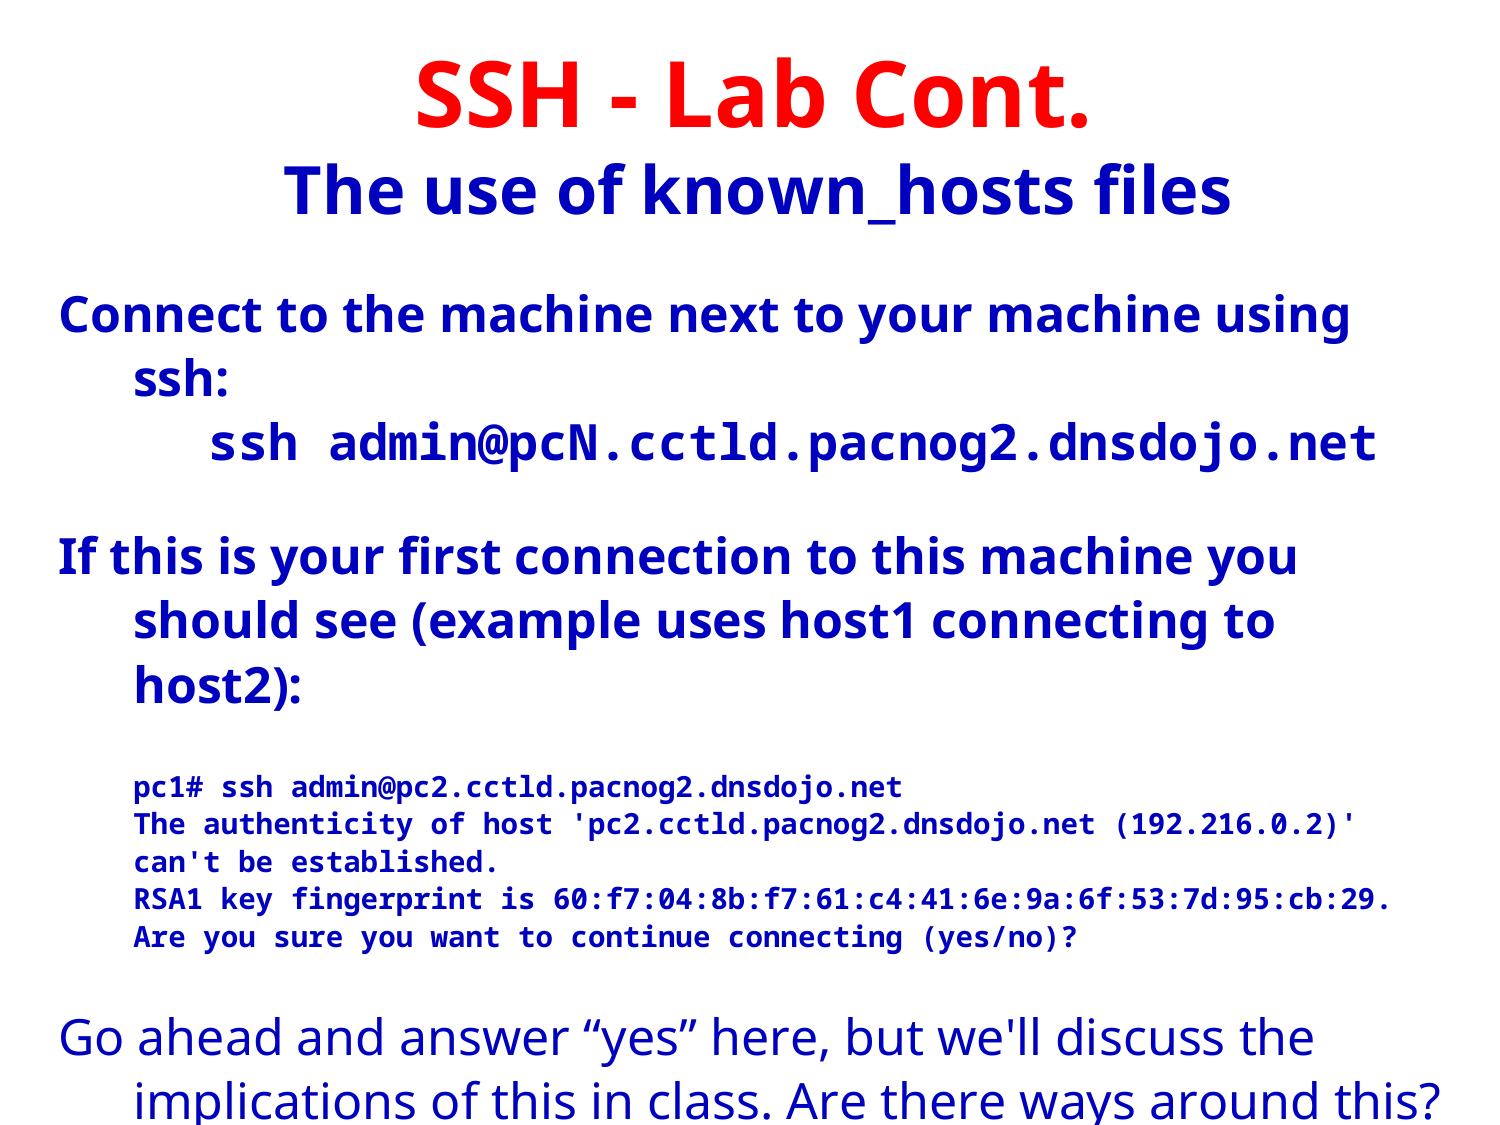

SSH - Lab Cont.
# The use of known_hosts files
Connect to the machine next to your machine using ssh:
	ssh admin@pcN.cctld.pacnog2.dnsdojo.net
If this is your first connection to this machine you should see (example uses host1 connecting to host2):
pc1# ssh admin@pc2.cctld.pacnog2.dnsdojo.net
The authenticity of host 'pc2.cctld.pacnog2.dnsdojo.net (192.216.0.2)' can't be established.
RSA1 key fingerprint is 60:f7:04:8b:f7:61:c4:41:6e:9a:6f:53:7d:95:cb:29.
Are you sure you want to continue connecting (yes/no)?
Go ahead and answer “yes” here, but we'll discuss the implications of this in class. Are there ways around this? Could this be a “man in the middle” attack? What file is created or updated? Why?